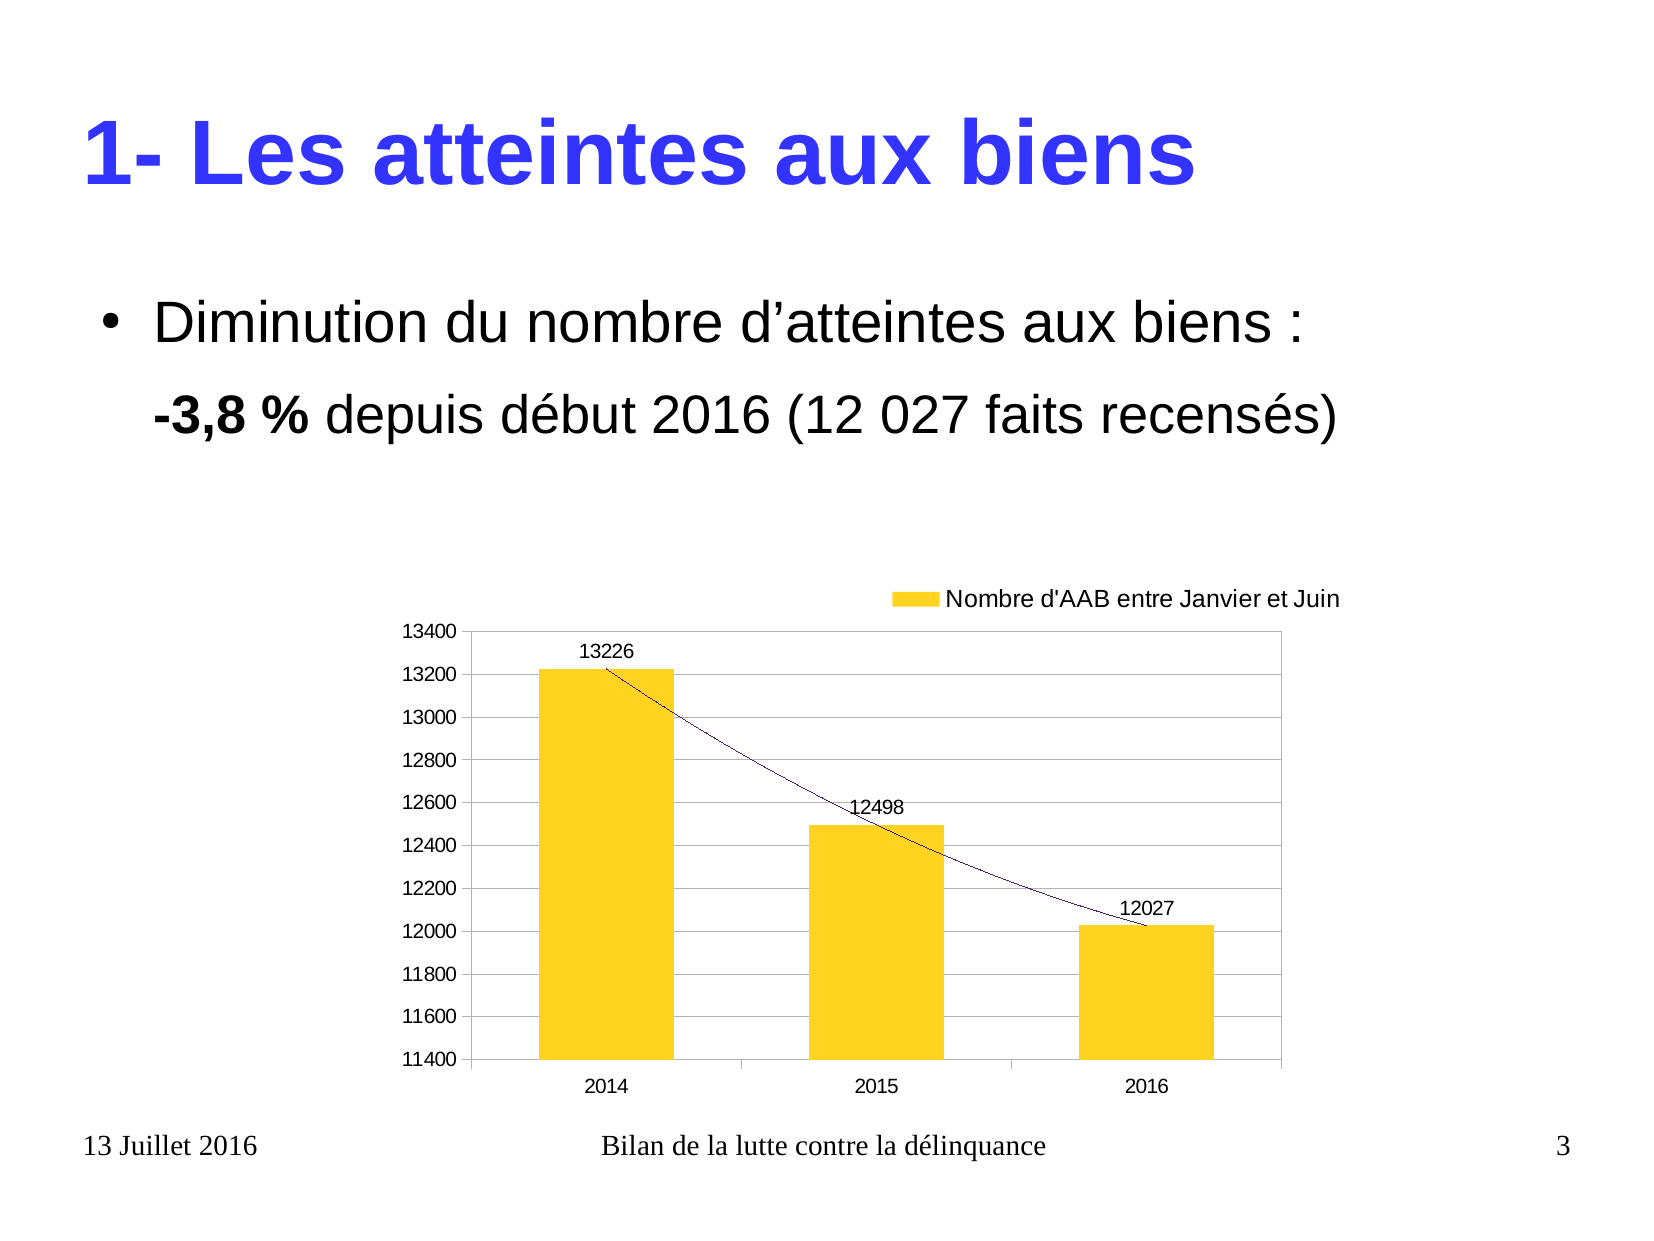

# 1- Les atteintes aux biens
Diminution du nombre d’atteintes aux biens :
-3,8 % depuis début 2016 (12 027 faits recensés)
### Chart
| Category | Nombre d'AAB entre Janvier et Juin |
|---|---|
| 2014 | 13226.0 |
| 2015 | 12498.0 |
| 2016 | 12027.0 |13 Juillet 2016
Bilan de la lutte contre la délinquance
3